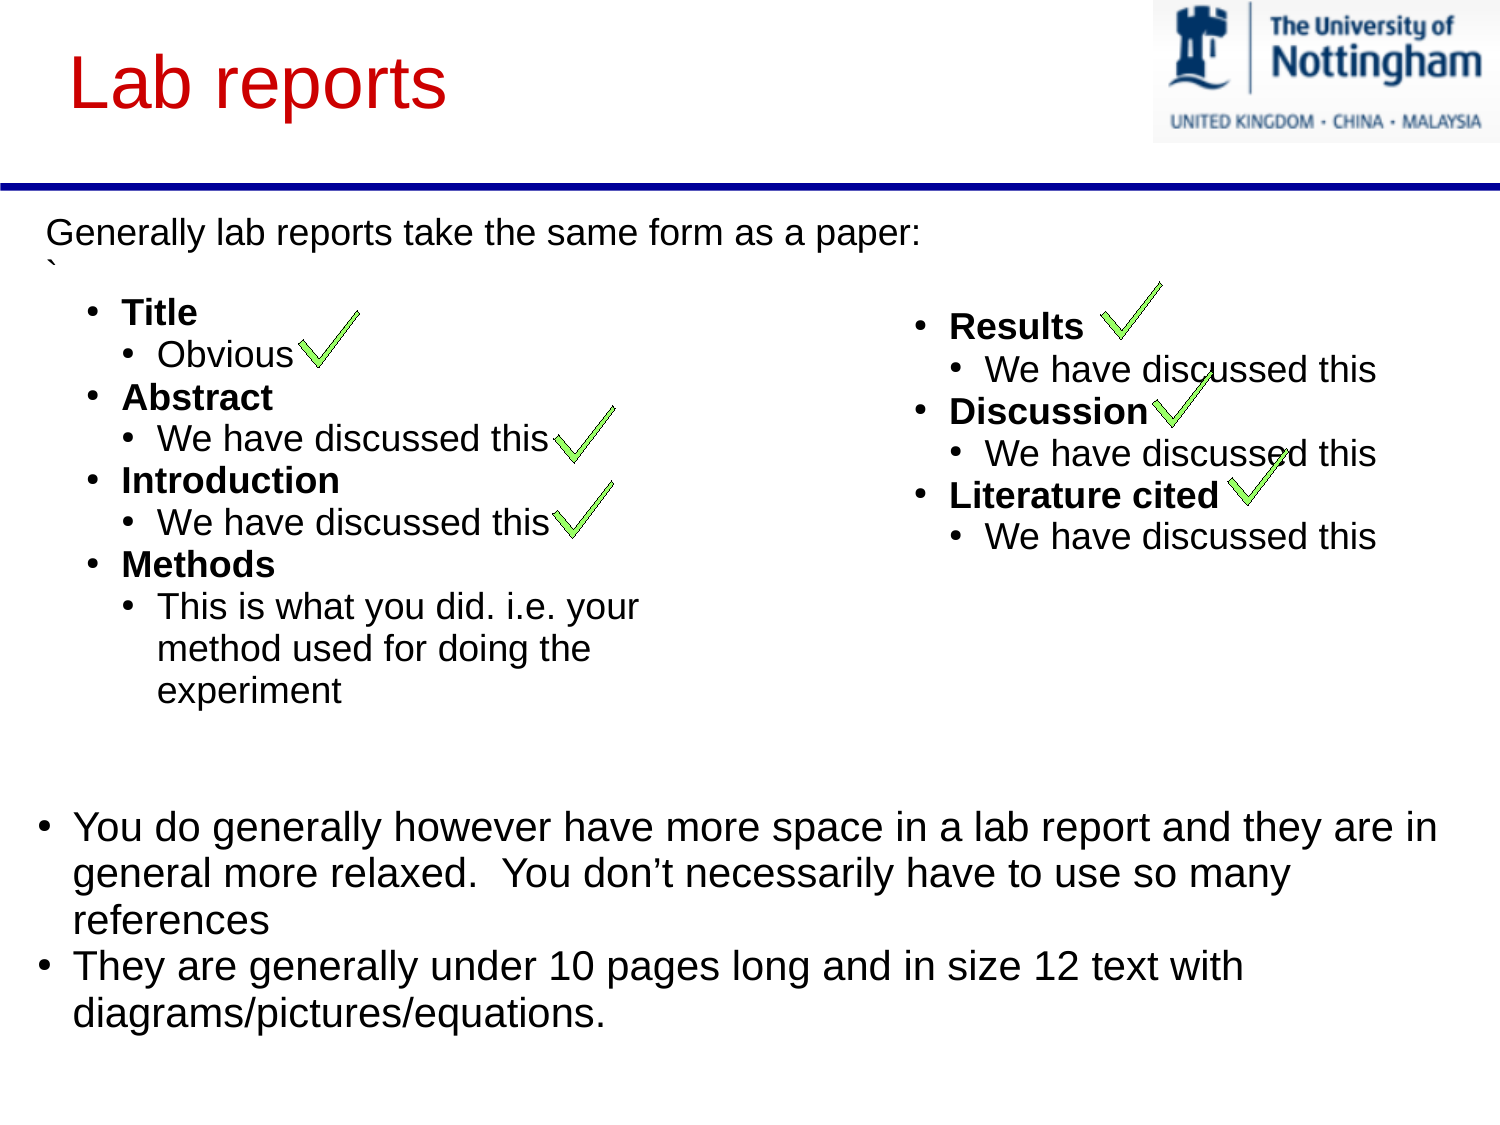

Lab reports
Generally lab reports take the same form as a paper:
`
Title
Obvious
Abstract
We have discussed this
Introduction
We have discussed this
Methods
This is what you did. i.e. your method used for doing the experiment
Results
We have discussed this
Discussion
We have discussed this
Literature cited
We have discussed this
You do generally however have more space in a lab report and they are in general more relaxed. You don’t necessarily have to use so many references
They are generally under 10 pages long and in size 12 text with diagrams/pictures/equations.